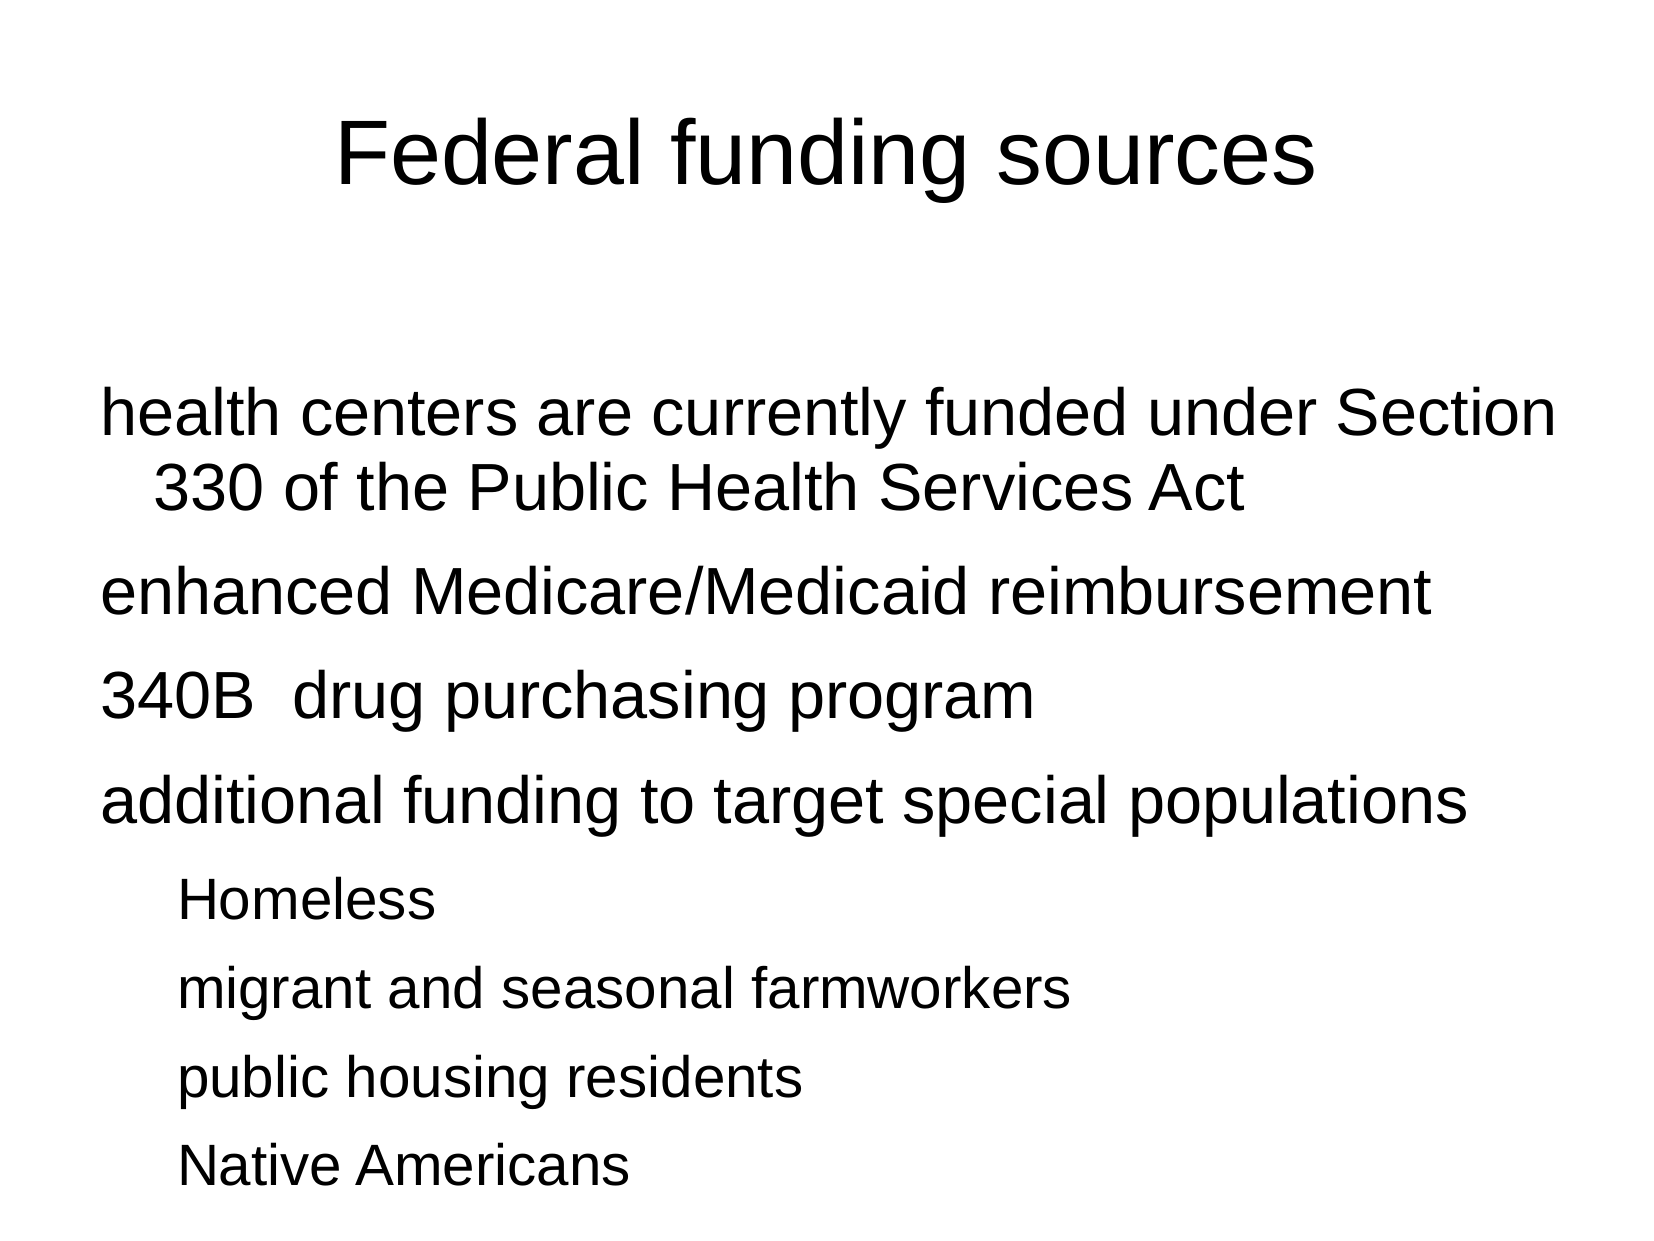

# Federal funding sources
health centers are currently funded under Section 330 of the Public Health Services Act
enhanced Medicare/Medicaid reimbursement
340B drug purchasing program
additional funding to target special populations
Homeless
migrant and seasonal farmworkers
public housing residents
Native Americans